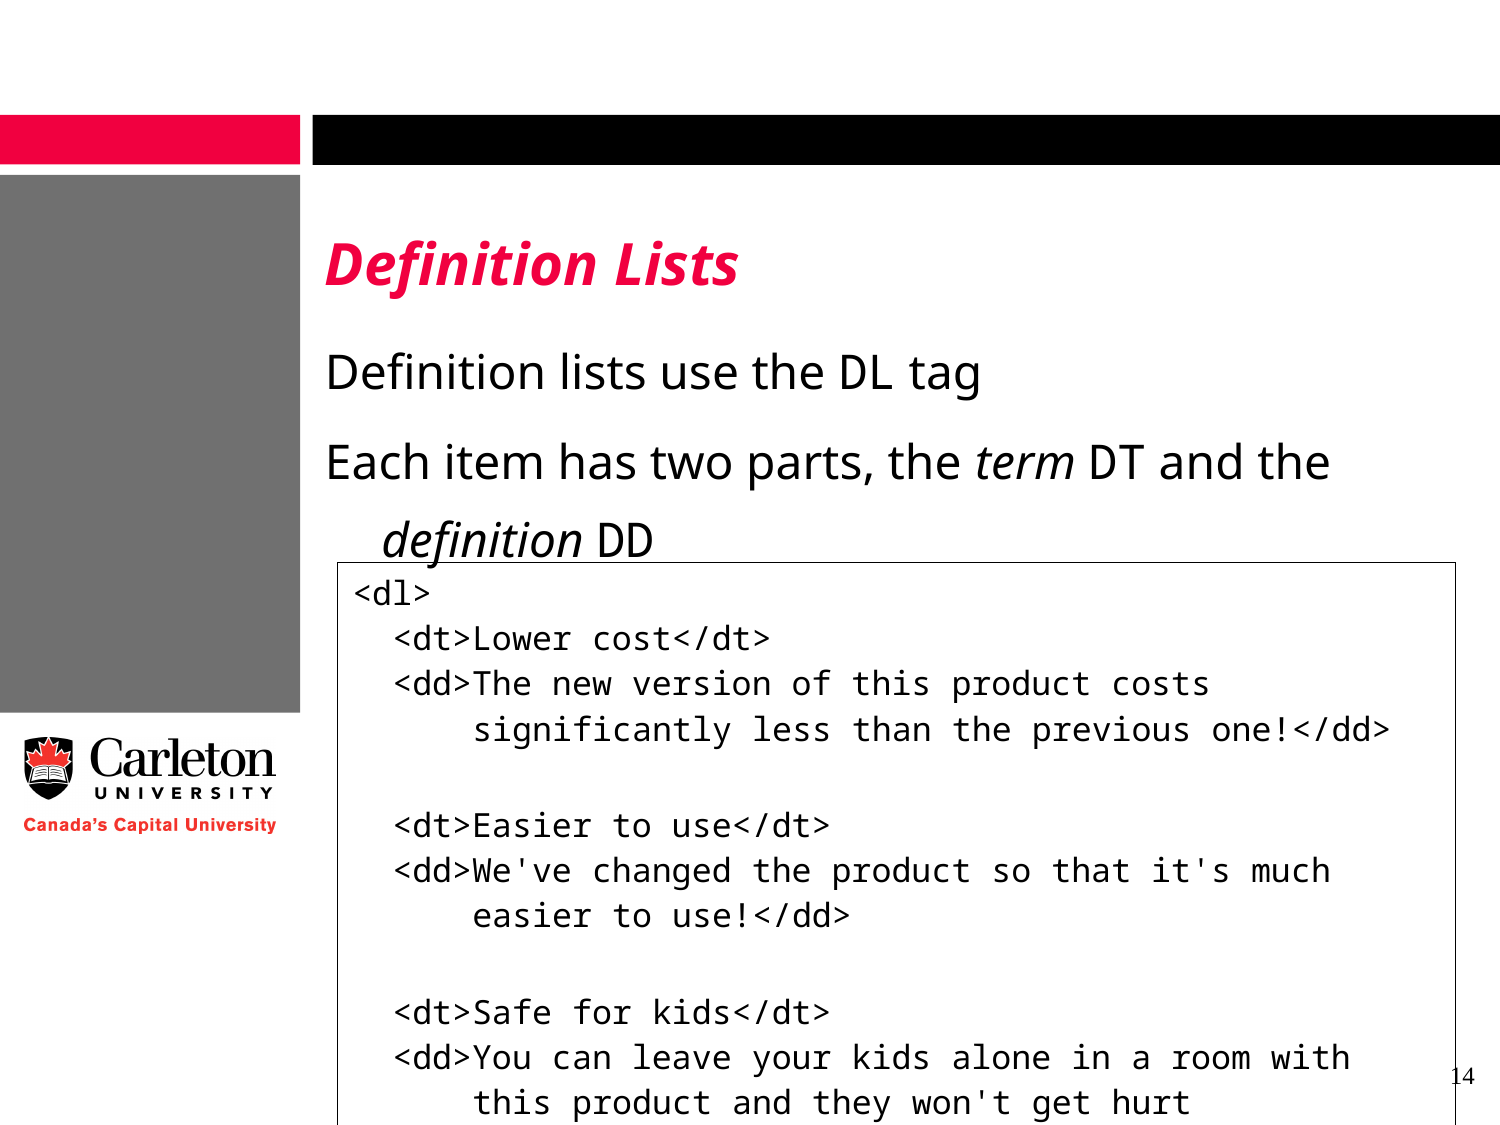

# Definition Lists
Definition lists use the DL tag
Each item has two parts, the term DT and the definition DD
<dl>
 <dt>Lower cost</dt>
 <dd>The new version of this product costs
 significantly less than the previous one!</dd>
 <dt>Easier to use</dt>
 <dd>We've changed the product so that it's much
 easier to use!</dd>
 <dt>Safe for kids</dt>
 <dd>You can leave your kids alone in a room with
 this product and they won't get hurt (much).</dd>
</dl>
14